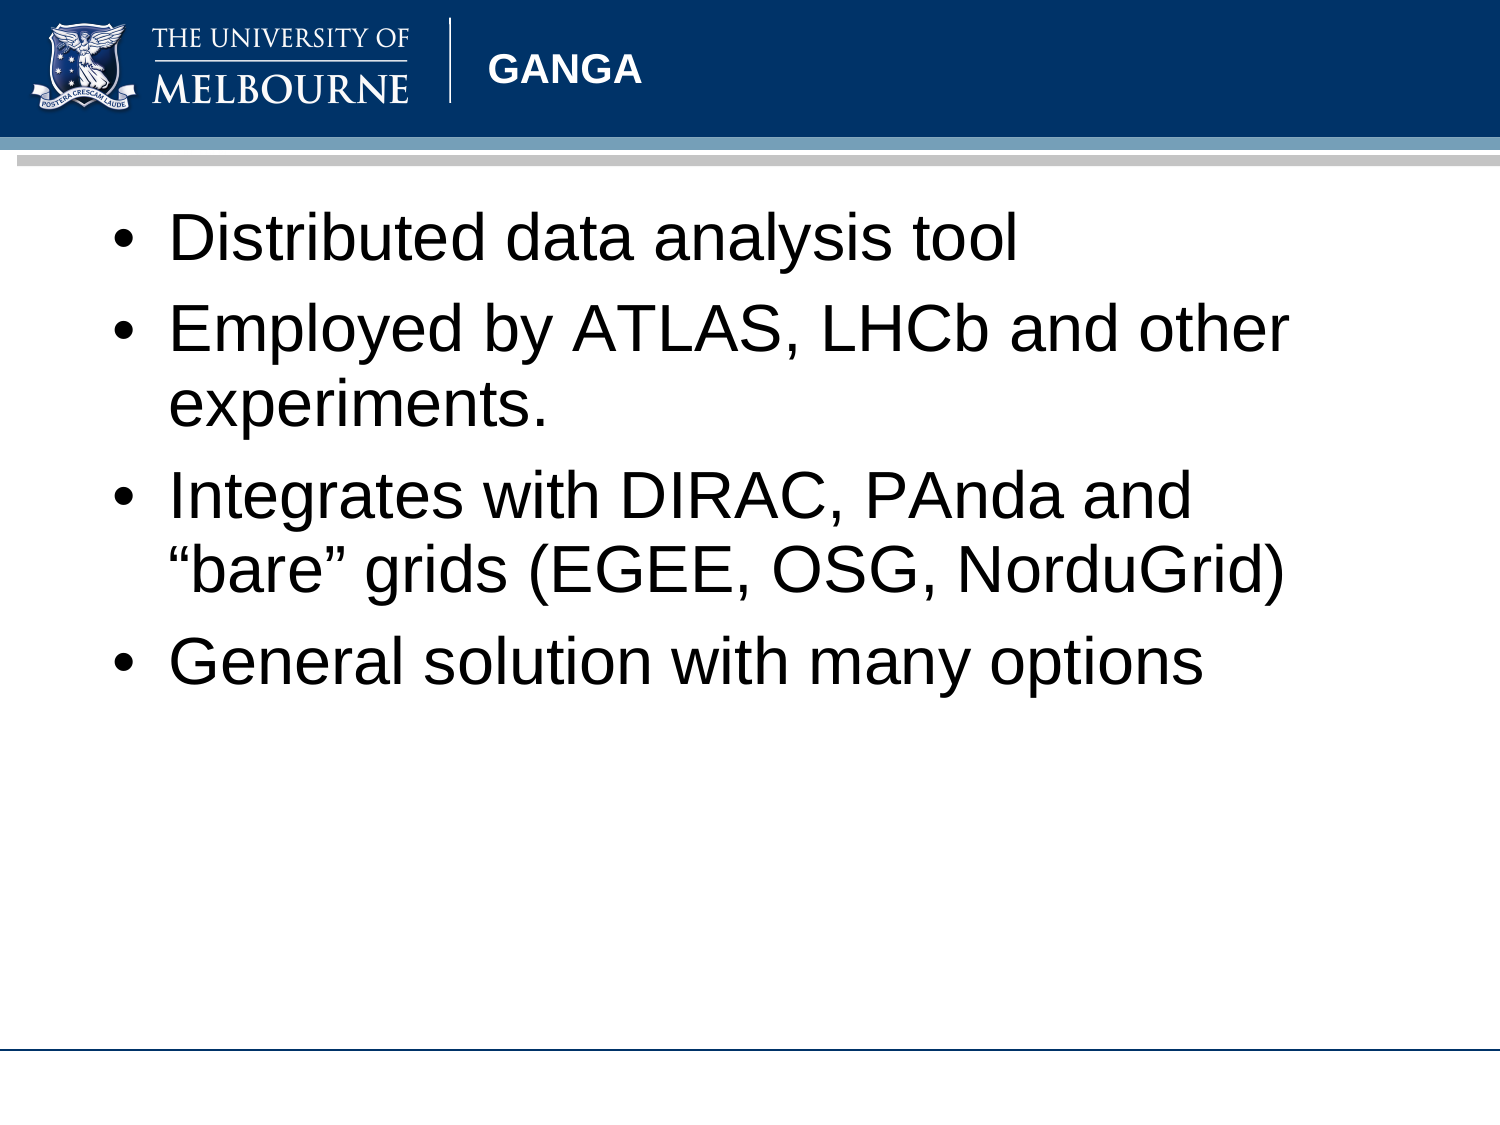

# GANGA
Distributed data analysis tool
Employed by ATLAS, LHCb and other experiments.
Integrates with DIRAC, PAnda and “bare” grids (EGEE, OSG, NorduGrid)
General solution with many options